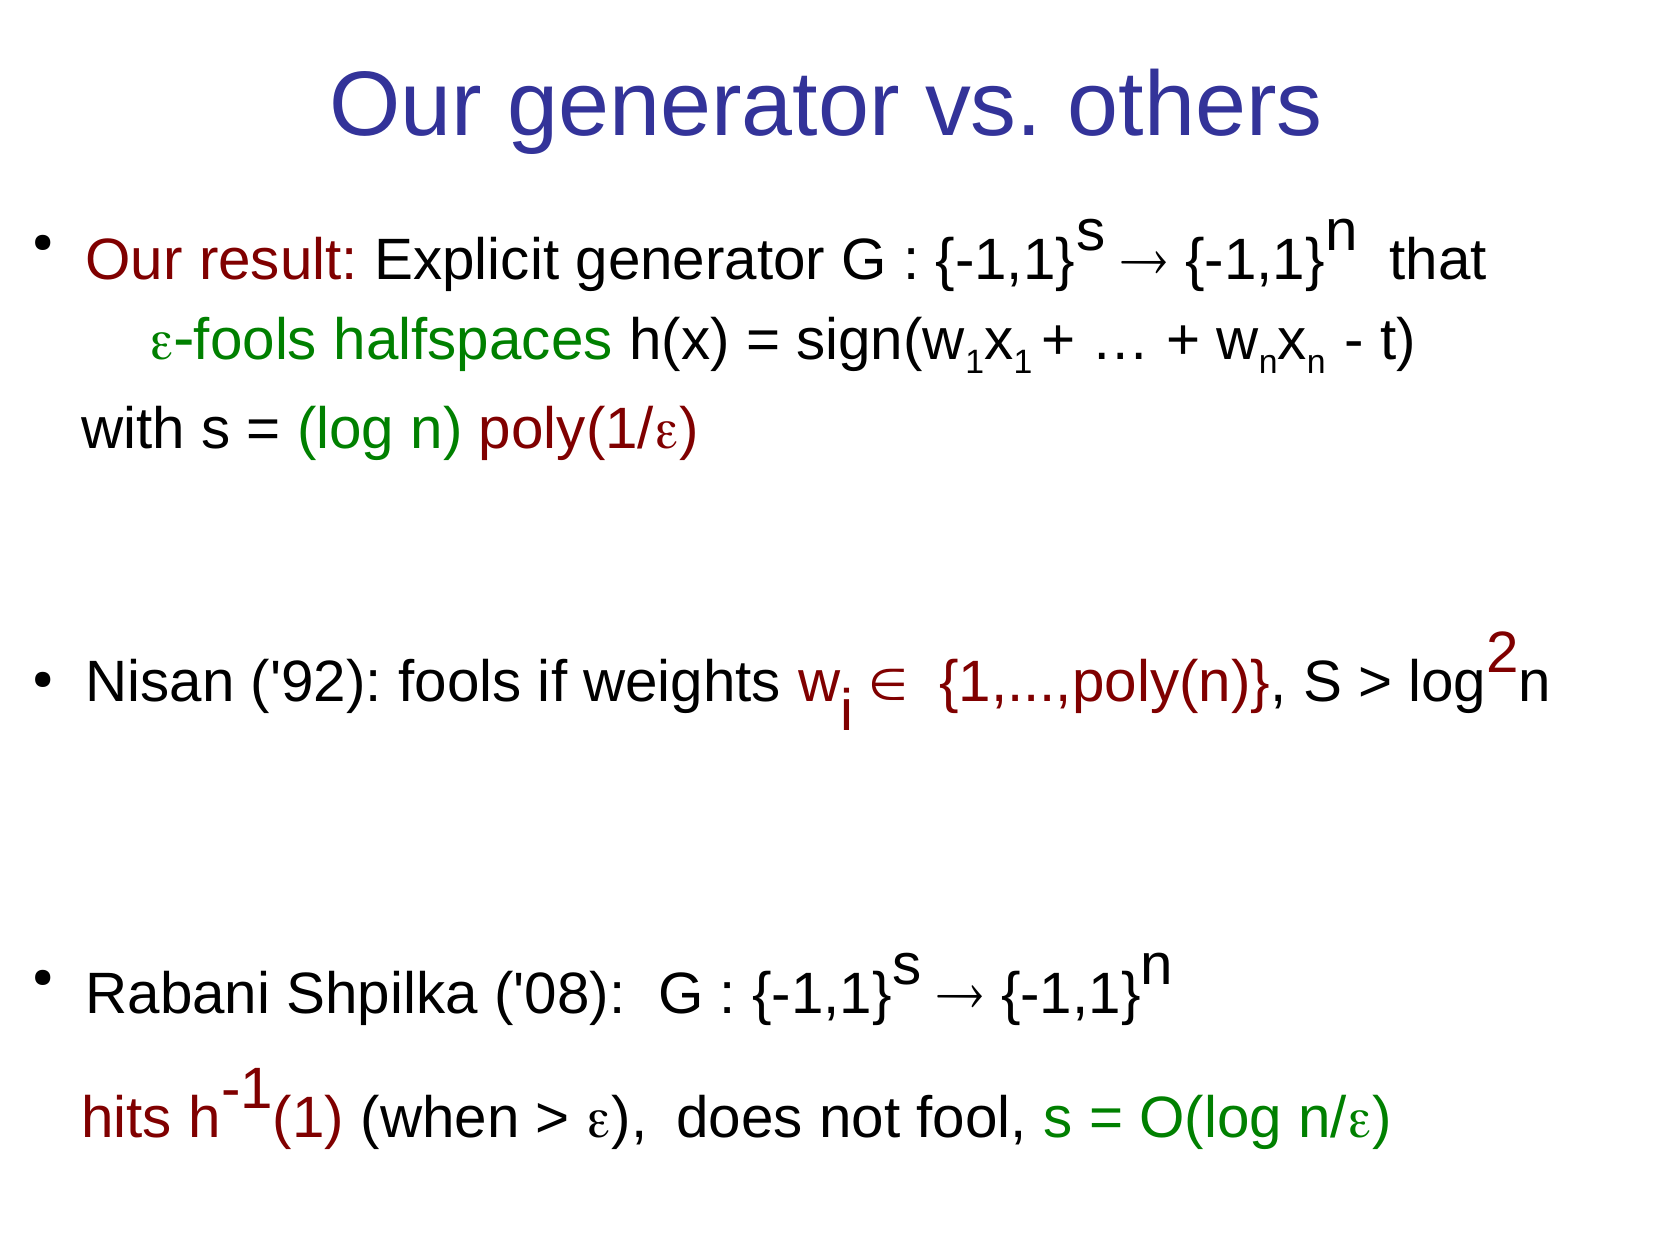

Our generator vs. others
# Our result: Explicit generator G : {-1,1}s  {-1,1}n that
 -fools halfspaces h(x) = sign(w1x1 + … + wnxn - t)
 with s = (log n) poly(1/)
Nisan ('92): fools if weights wi  {1,...,poly(n)}, S > log2n
Rabani Shpilka ('08): G : {-1,1}s  {-1,1}n
 hits h-1(1) (when > ), does not fool, s = O(log n/)